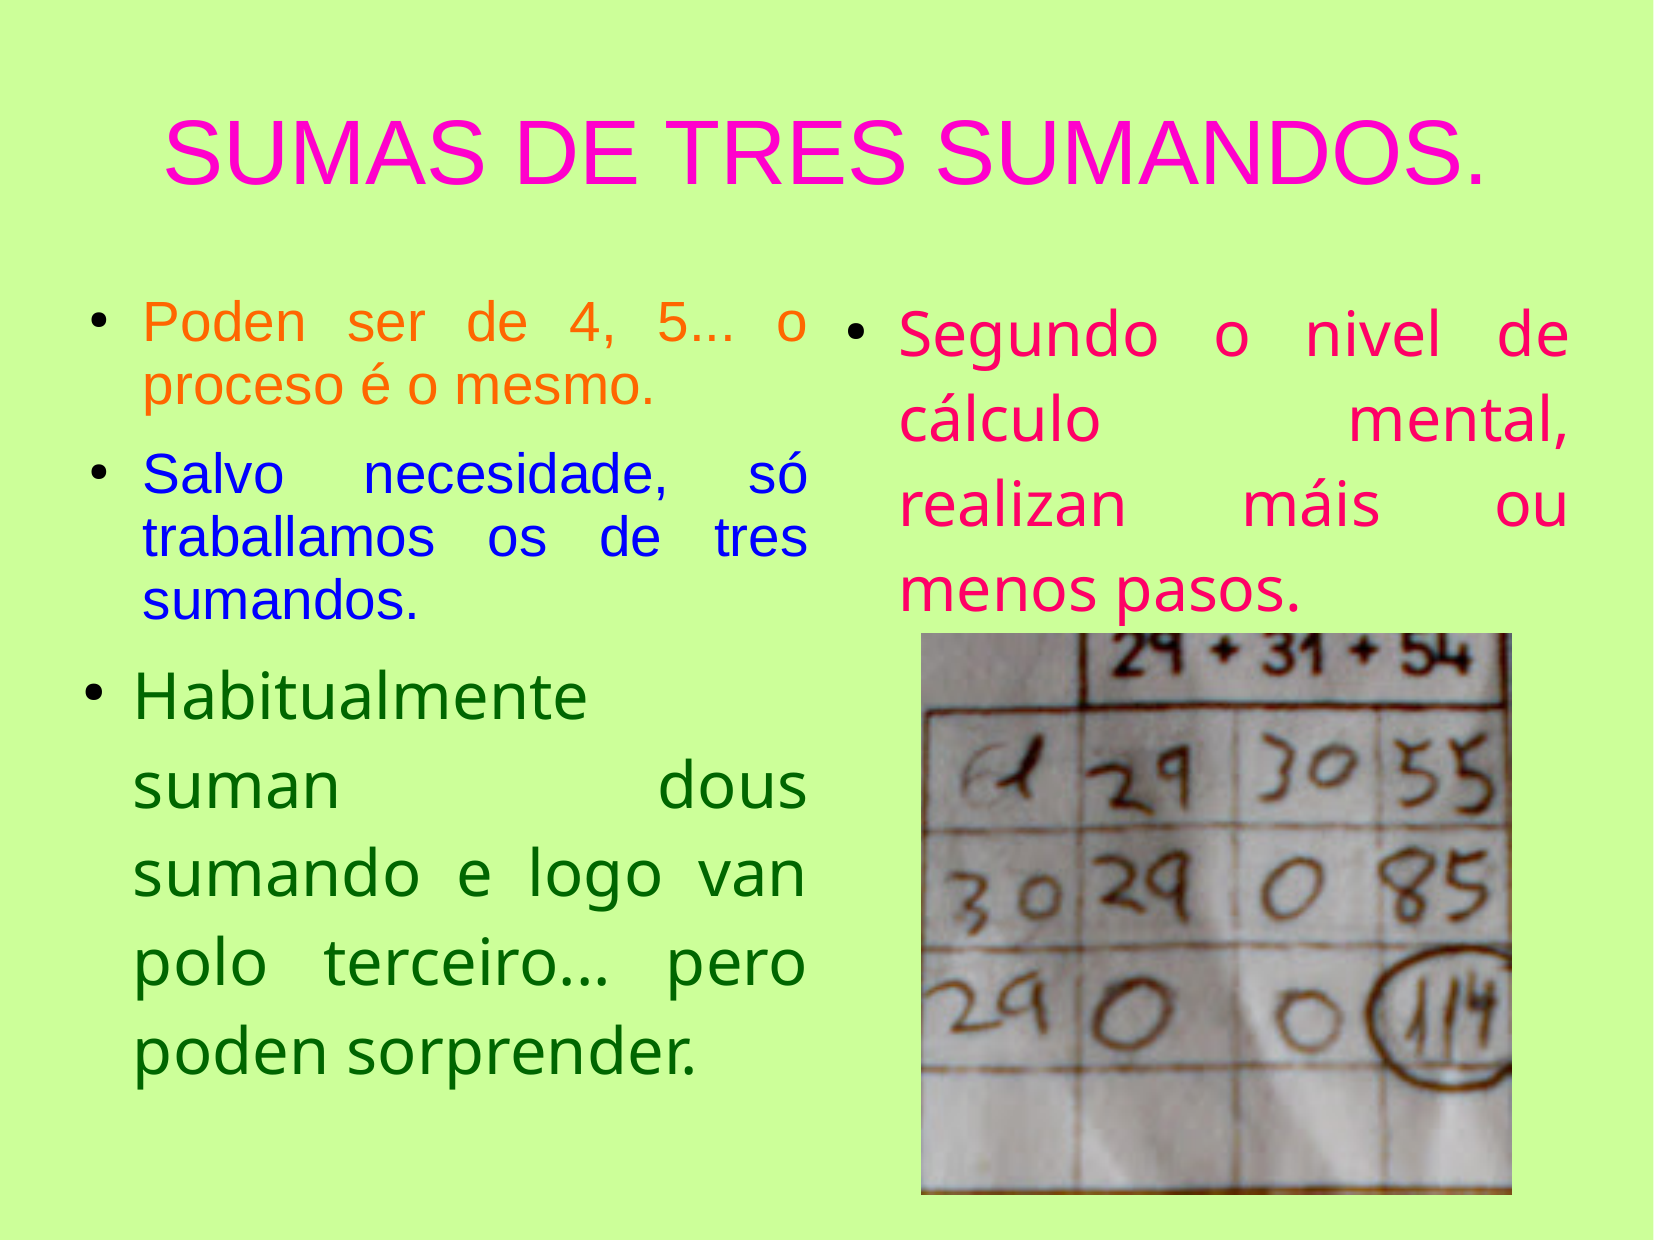

# SUMAS DE TRES SUMANDOS.
Poden ser de 4, 5... o proceso é o mesmo.
Salvo necesidade, só traballamos os de tres sumandos.
Segundo o nivel de cálculo mental, realizan máis ou menos pasos.
Habitualmente suman dous sumando e logo van polo terceiro... pero poden sorprender.